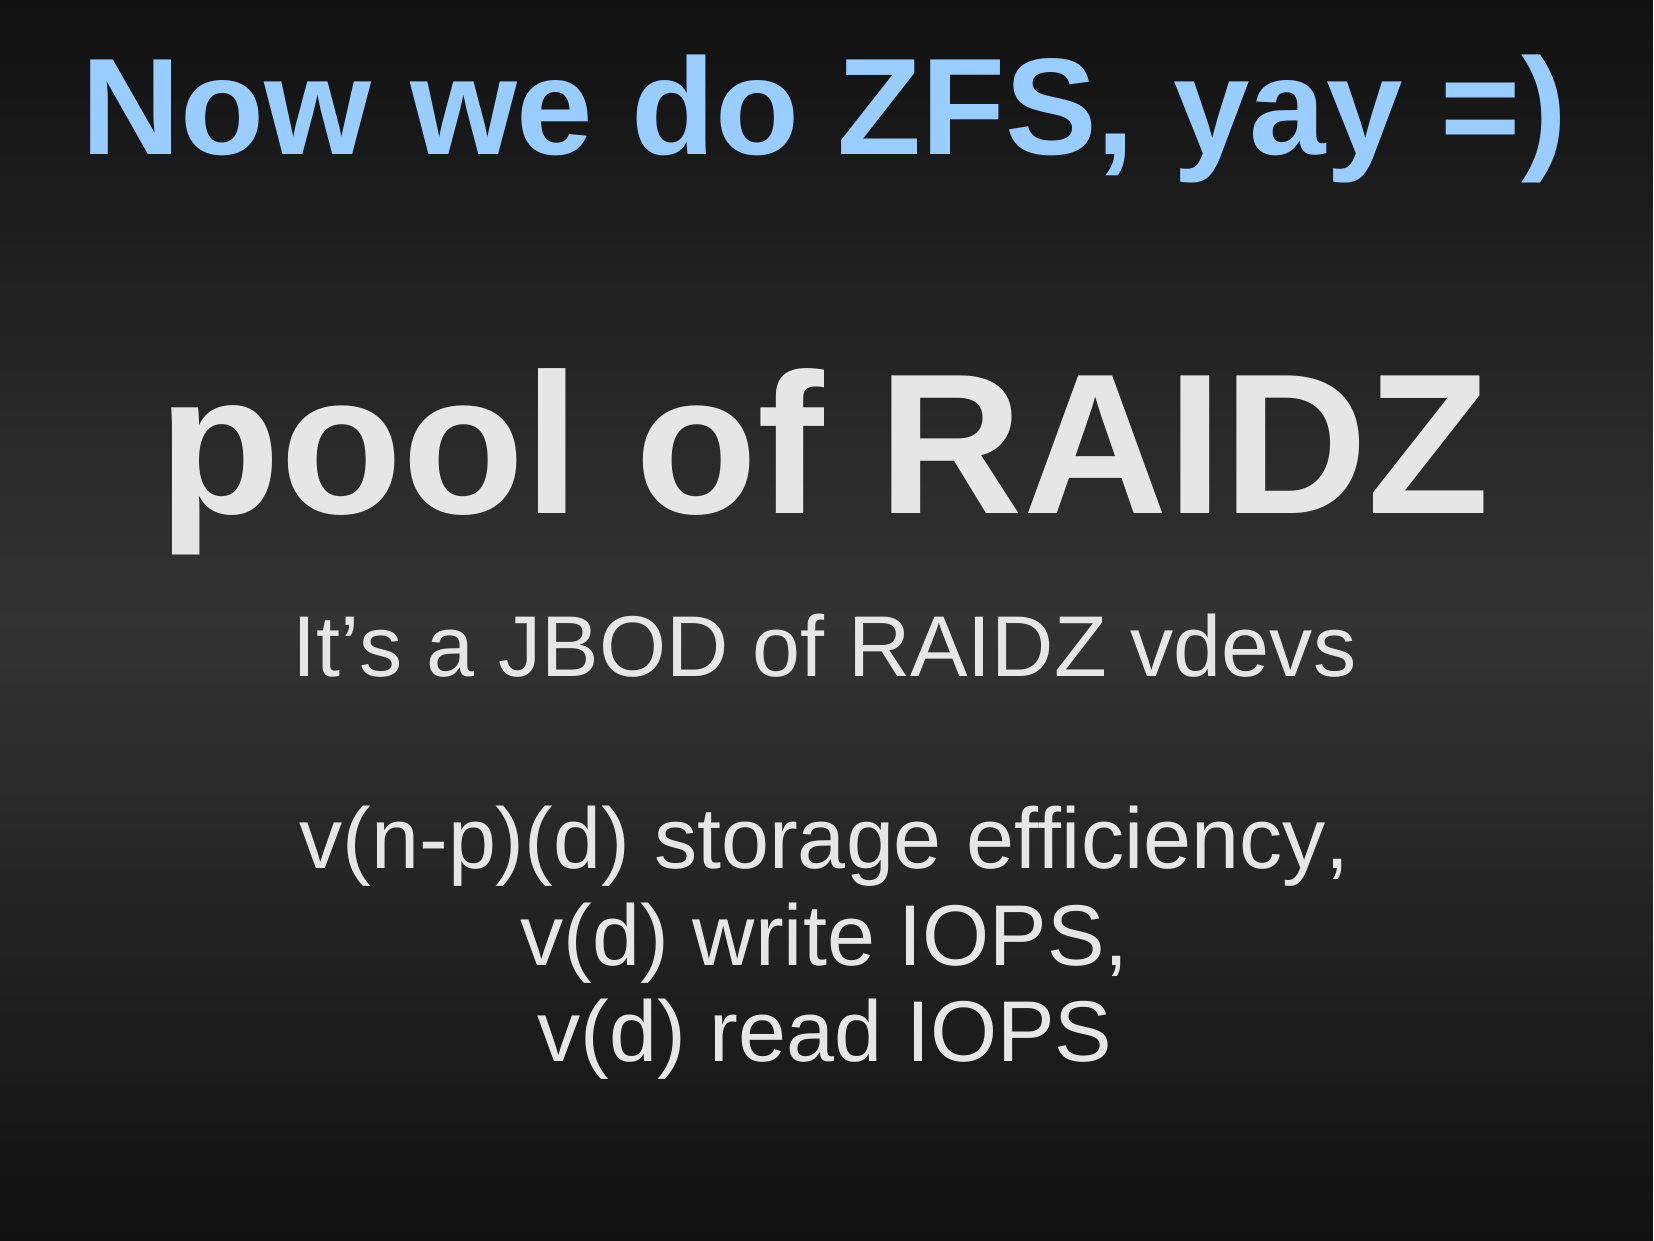

# Now we do ZFS, yay =)
pool of RAIDZ
It’s a JBOD of RAIDZ vdevs
v(n-p)(d) storage efficiency,
v(d) write IOPS,
v(d) read IOPS